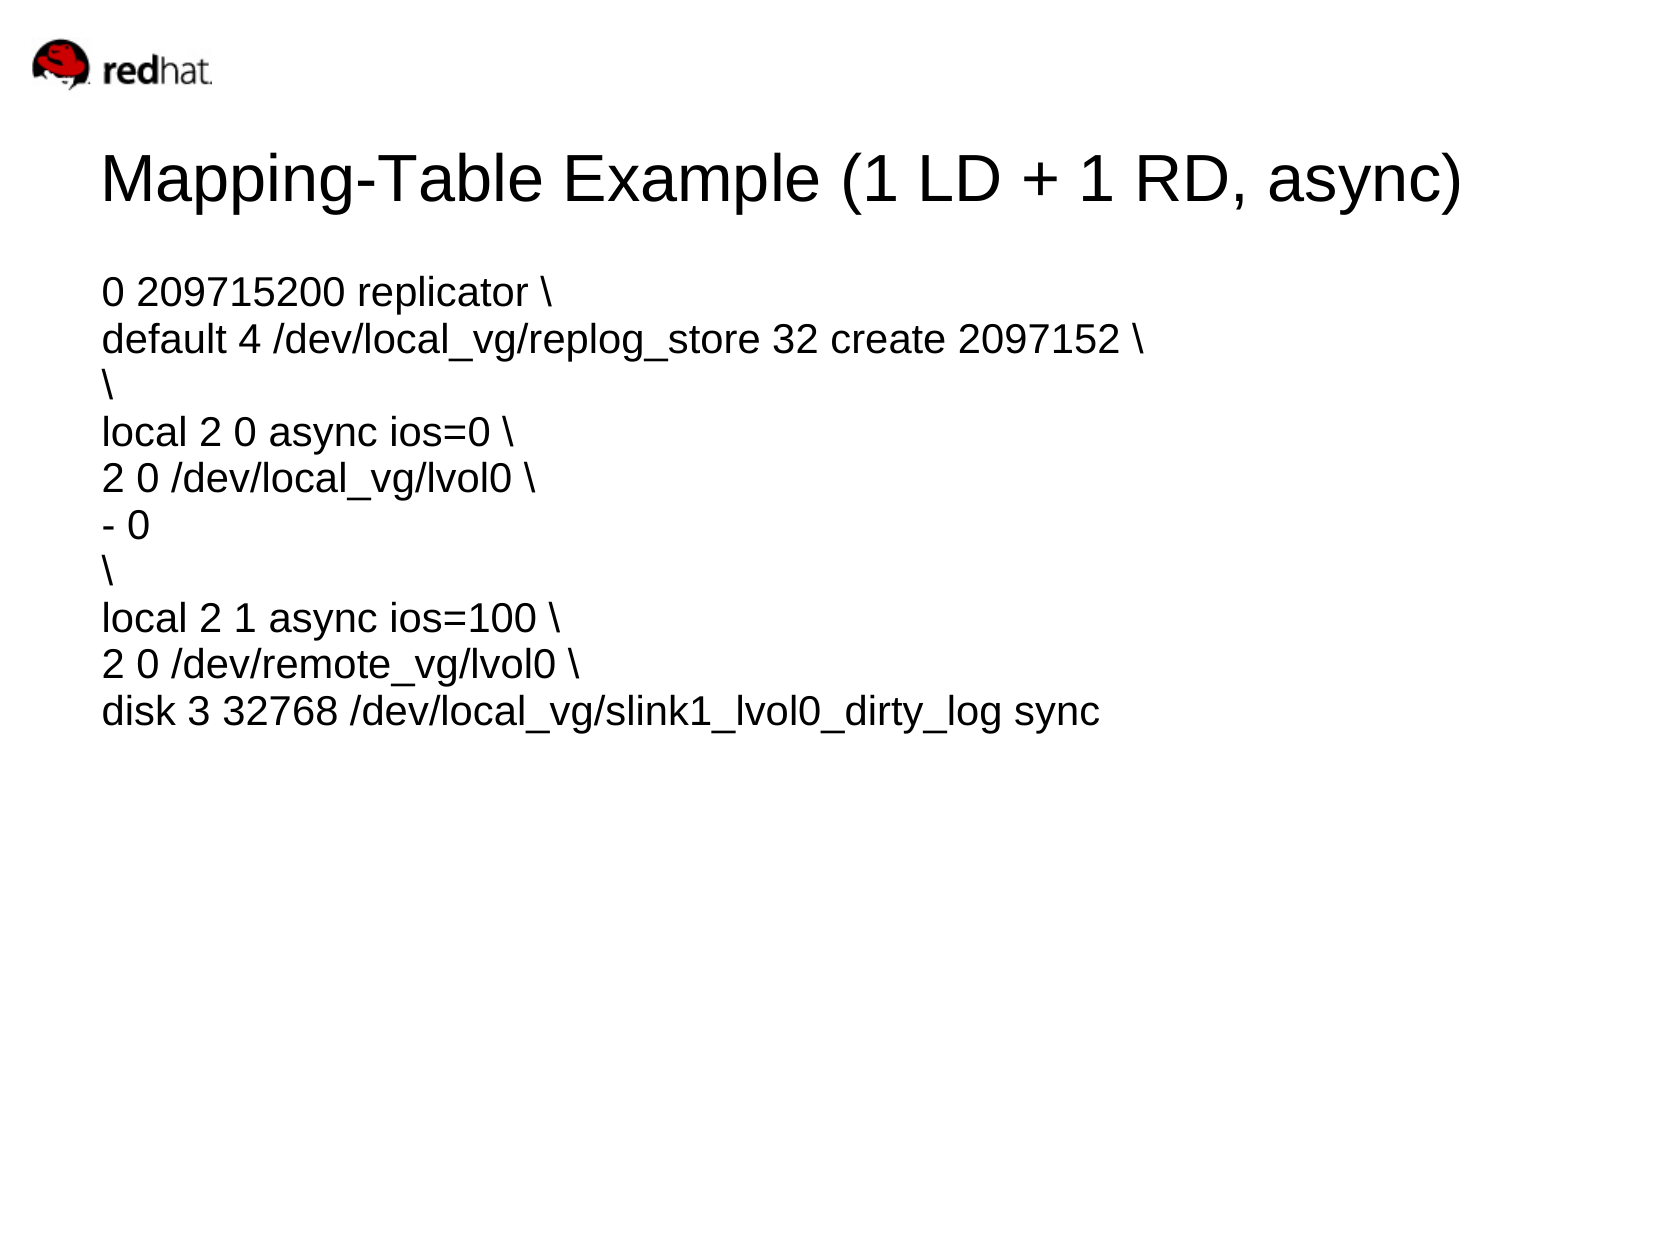

# Mapping-Table Example (1 LD + 1 RD, async)
0 209715200 replicator \
default 4 /dev/local_vg/replog_store 32 create 2097152 \
\
local 2 0 async ios=0 \
2 0 /dev/local_vg/lvol0 \
- 0
\
local 2 1 async ios=100 \
2 0 /dev/remote_vg/lvol0 \
disk 3 32768 /dev/local_vg/slink1_lvol0_dirty_log sync